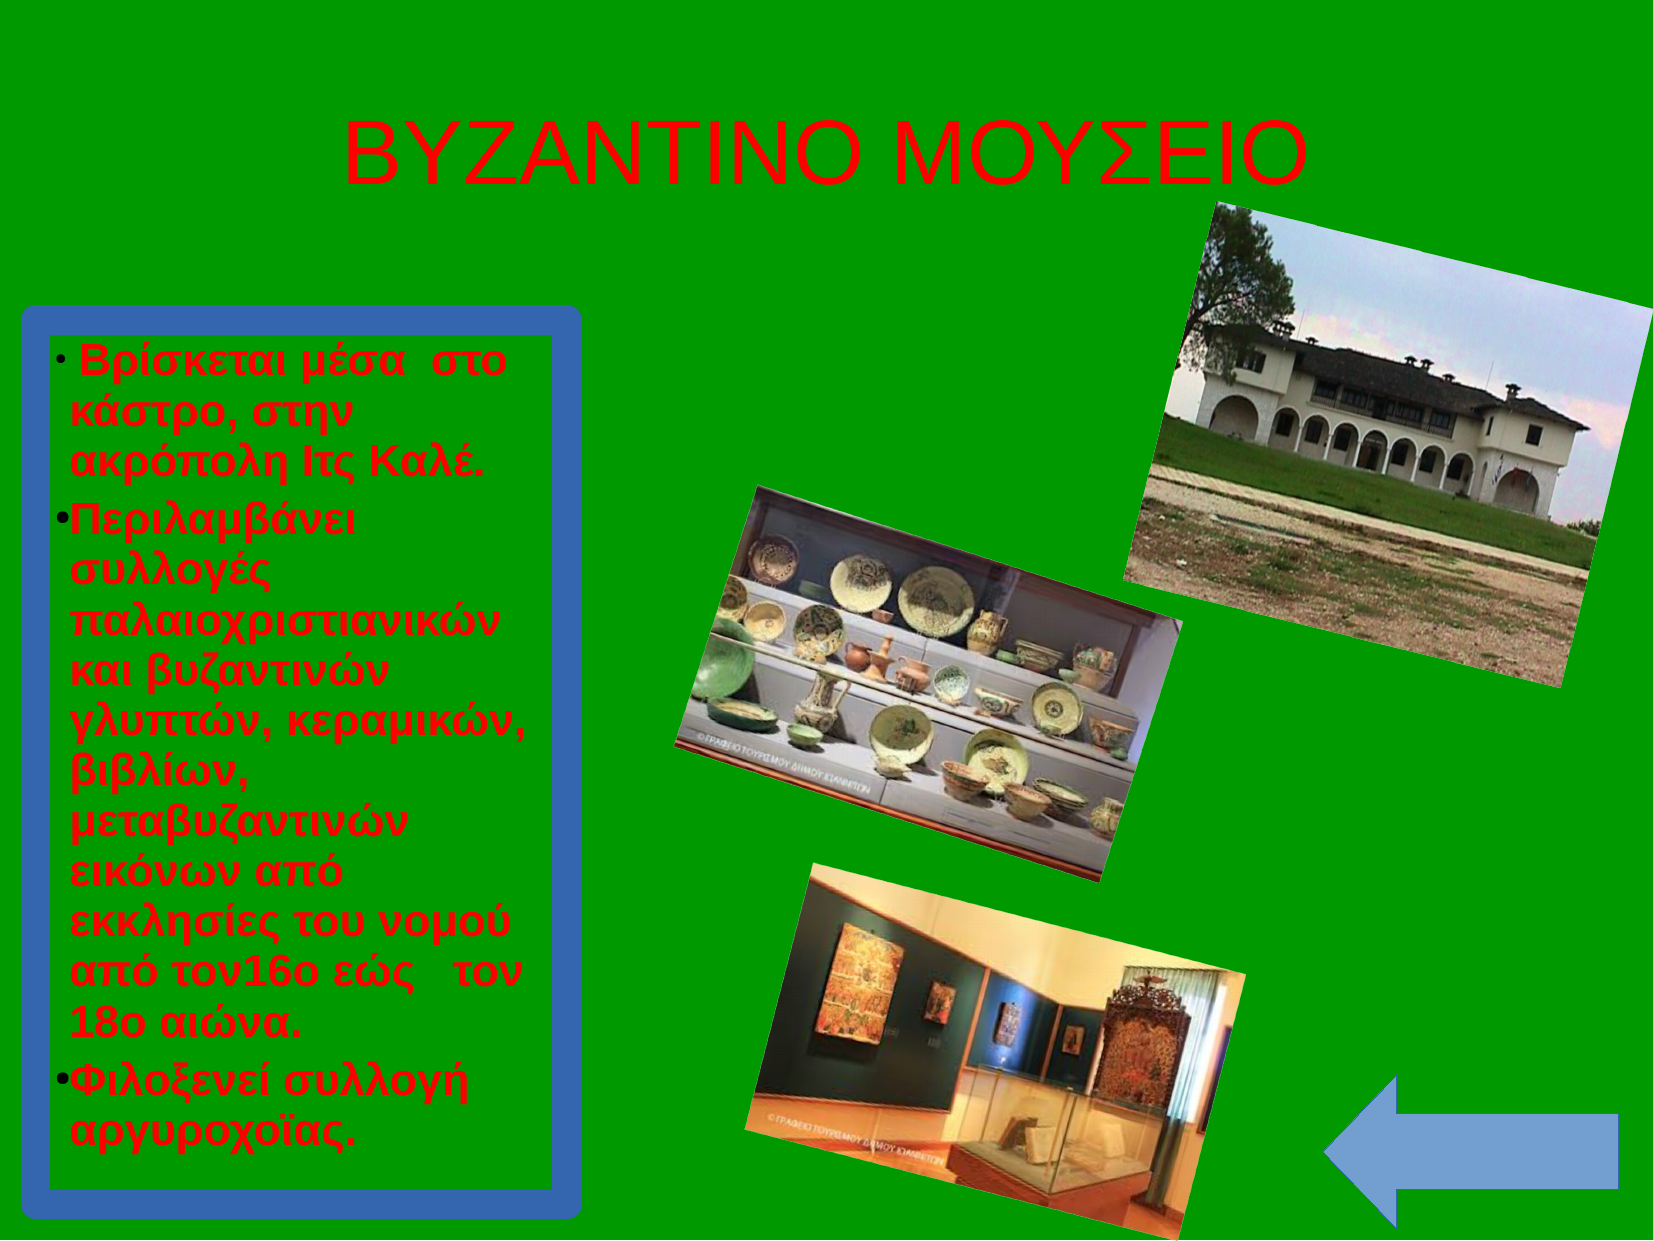

# ΒΥΖΑΝΤΙΝΟ ΜΟΥΣΕΙΟ
 Βρίσκεται μέσα στο κάστρο, στην ακρόπολη Ιτς Καλέ.
Περιλαμβάνει συλλογές παλαιοχριστιανικών και βυζαντινών γλυπτών, κεραμικών, βιβλίων, μεταβυζαντινών εικόνων από εκκλησίες του νομού από τον16ο εώς τον 18ο αιώνα.
Φιλοξενεί συλλογή αργυροχοϊας.